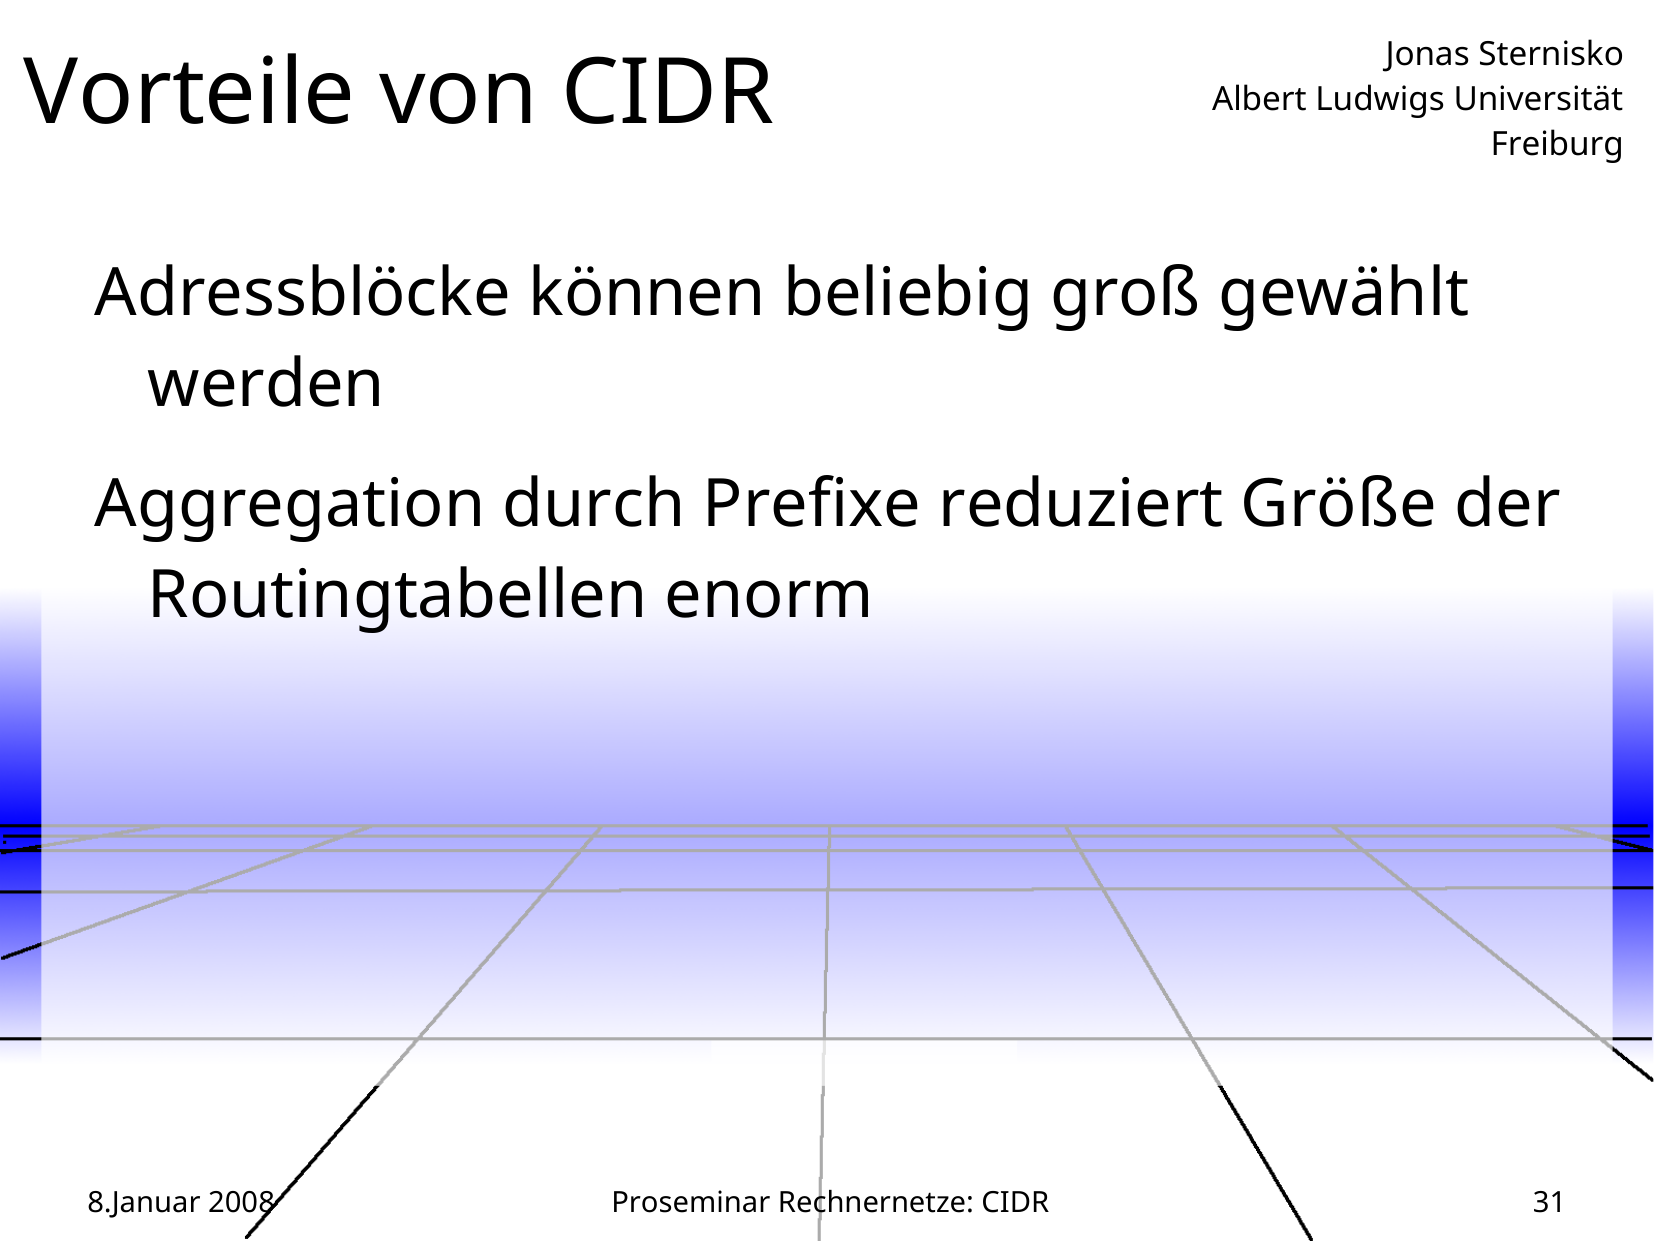

# Vorteile von CIDR
Adressblöcke können beliebig groß gewählt werden
Aggregation durch Prefixe reduziert Größe der Routingtabellen enorm
8.Januar 2008
Proseminar Rechnernetze: CIDR
31